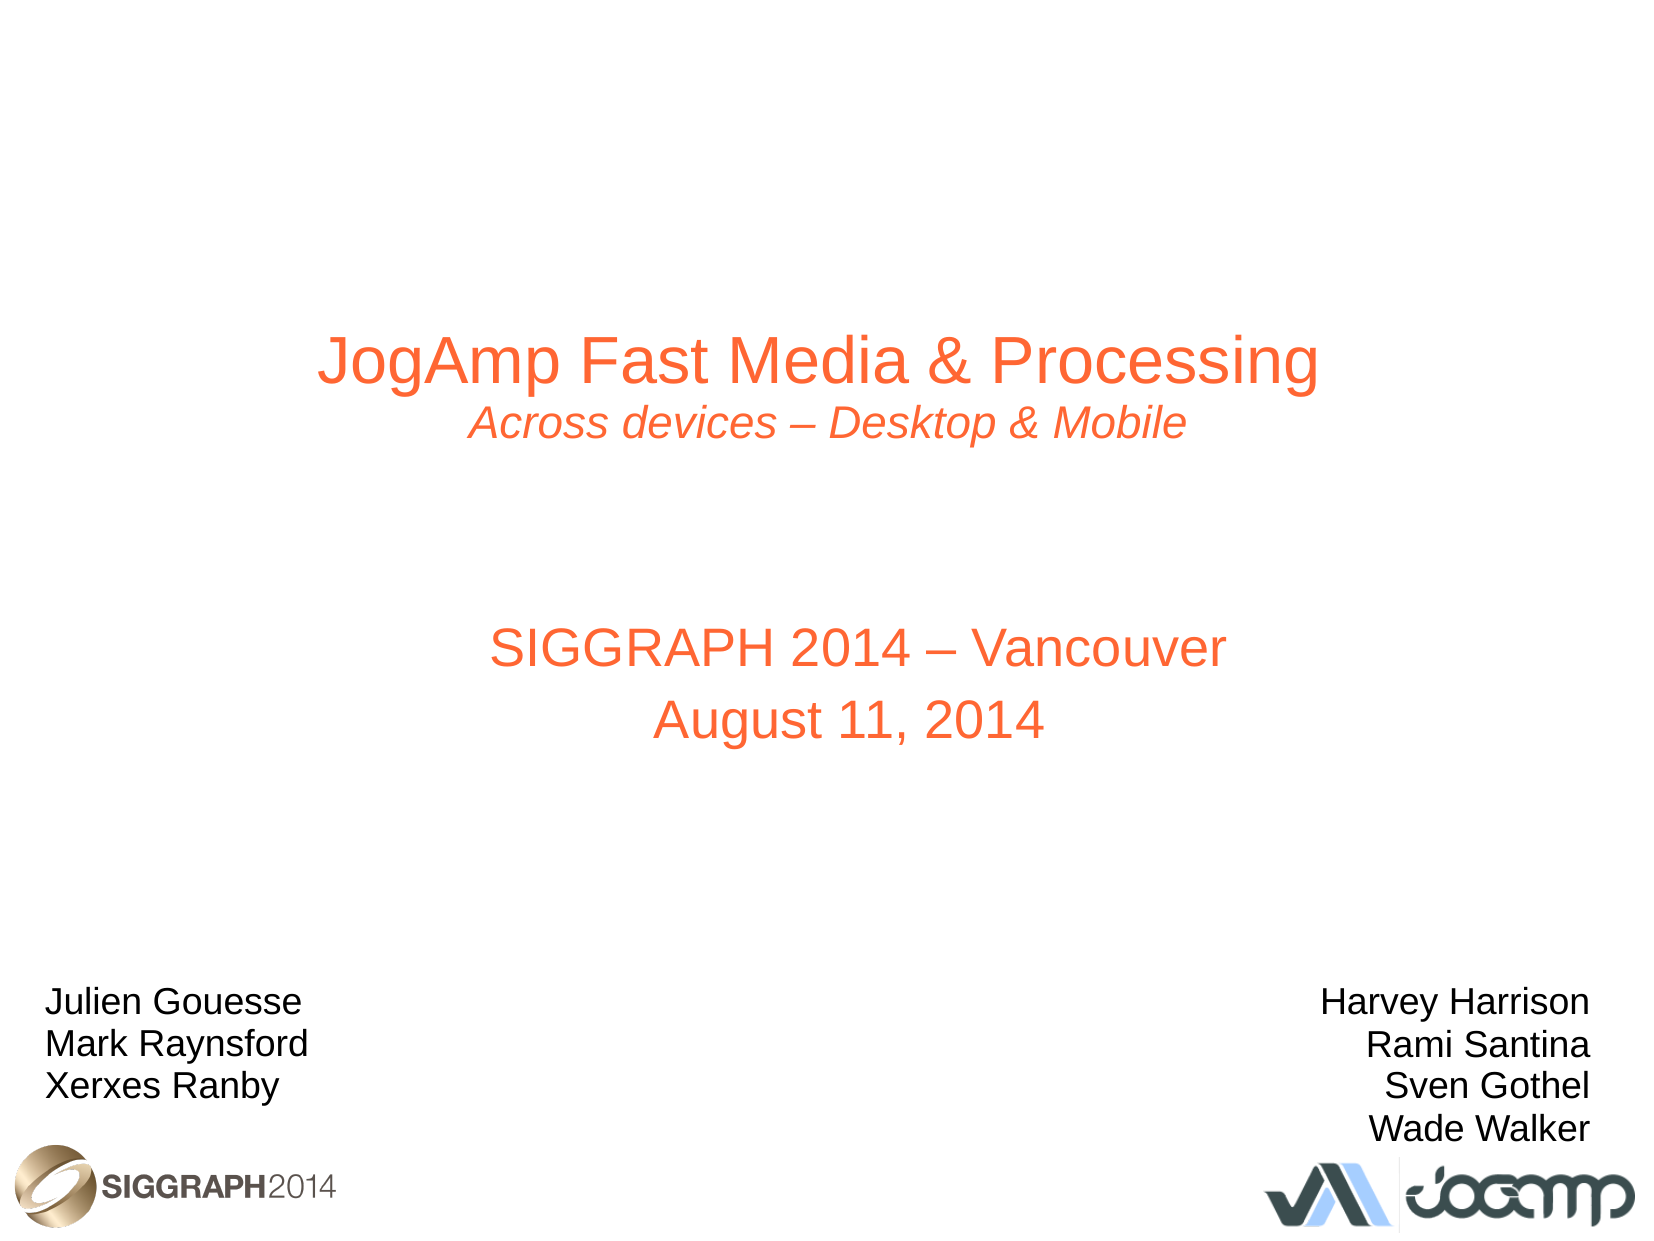

# JogAmp Fast Media & Processing Across devices – Desktop & Mobile
SIGGRAPH 2014 – Vancouver
August 11, 2014
Julien Gouesse
Mark Raynsford
Xerxes Ranby
Harvey Harrison
Rami Santina
Sven Gothel
Wade Walker